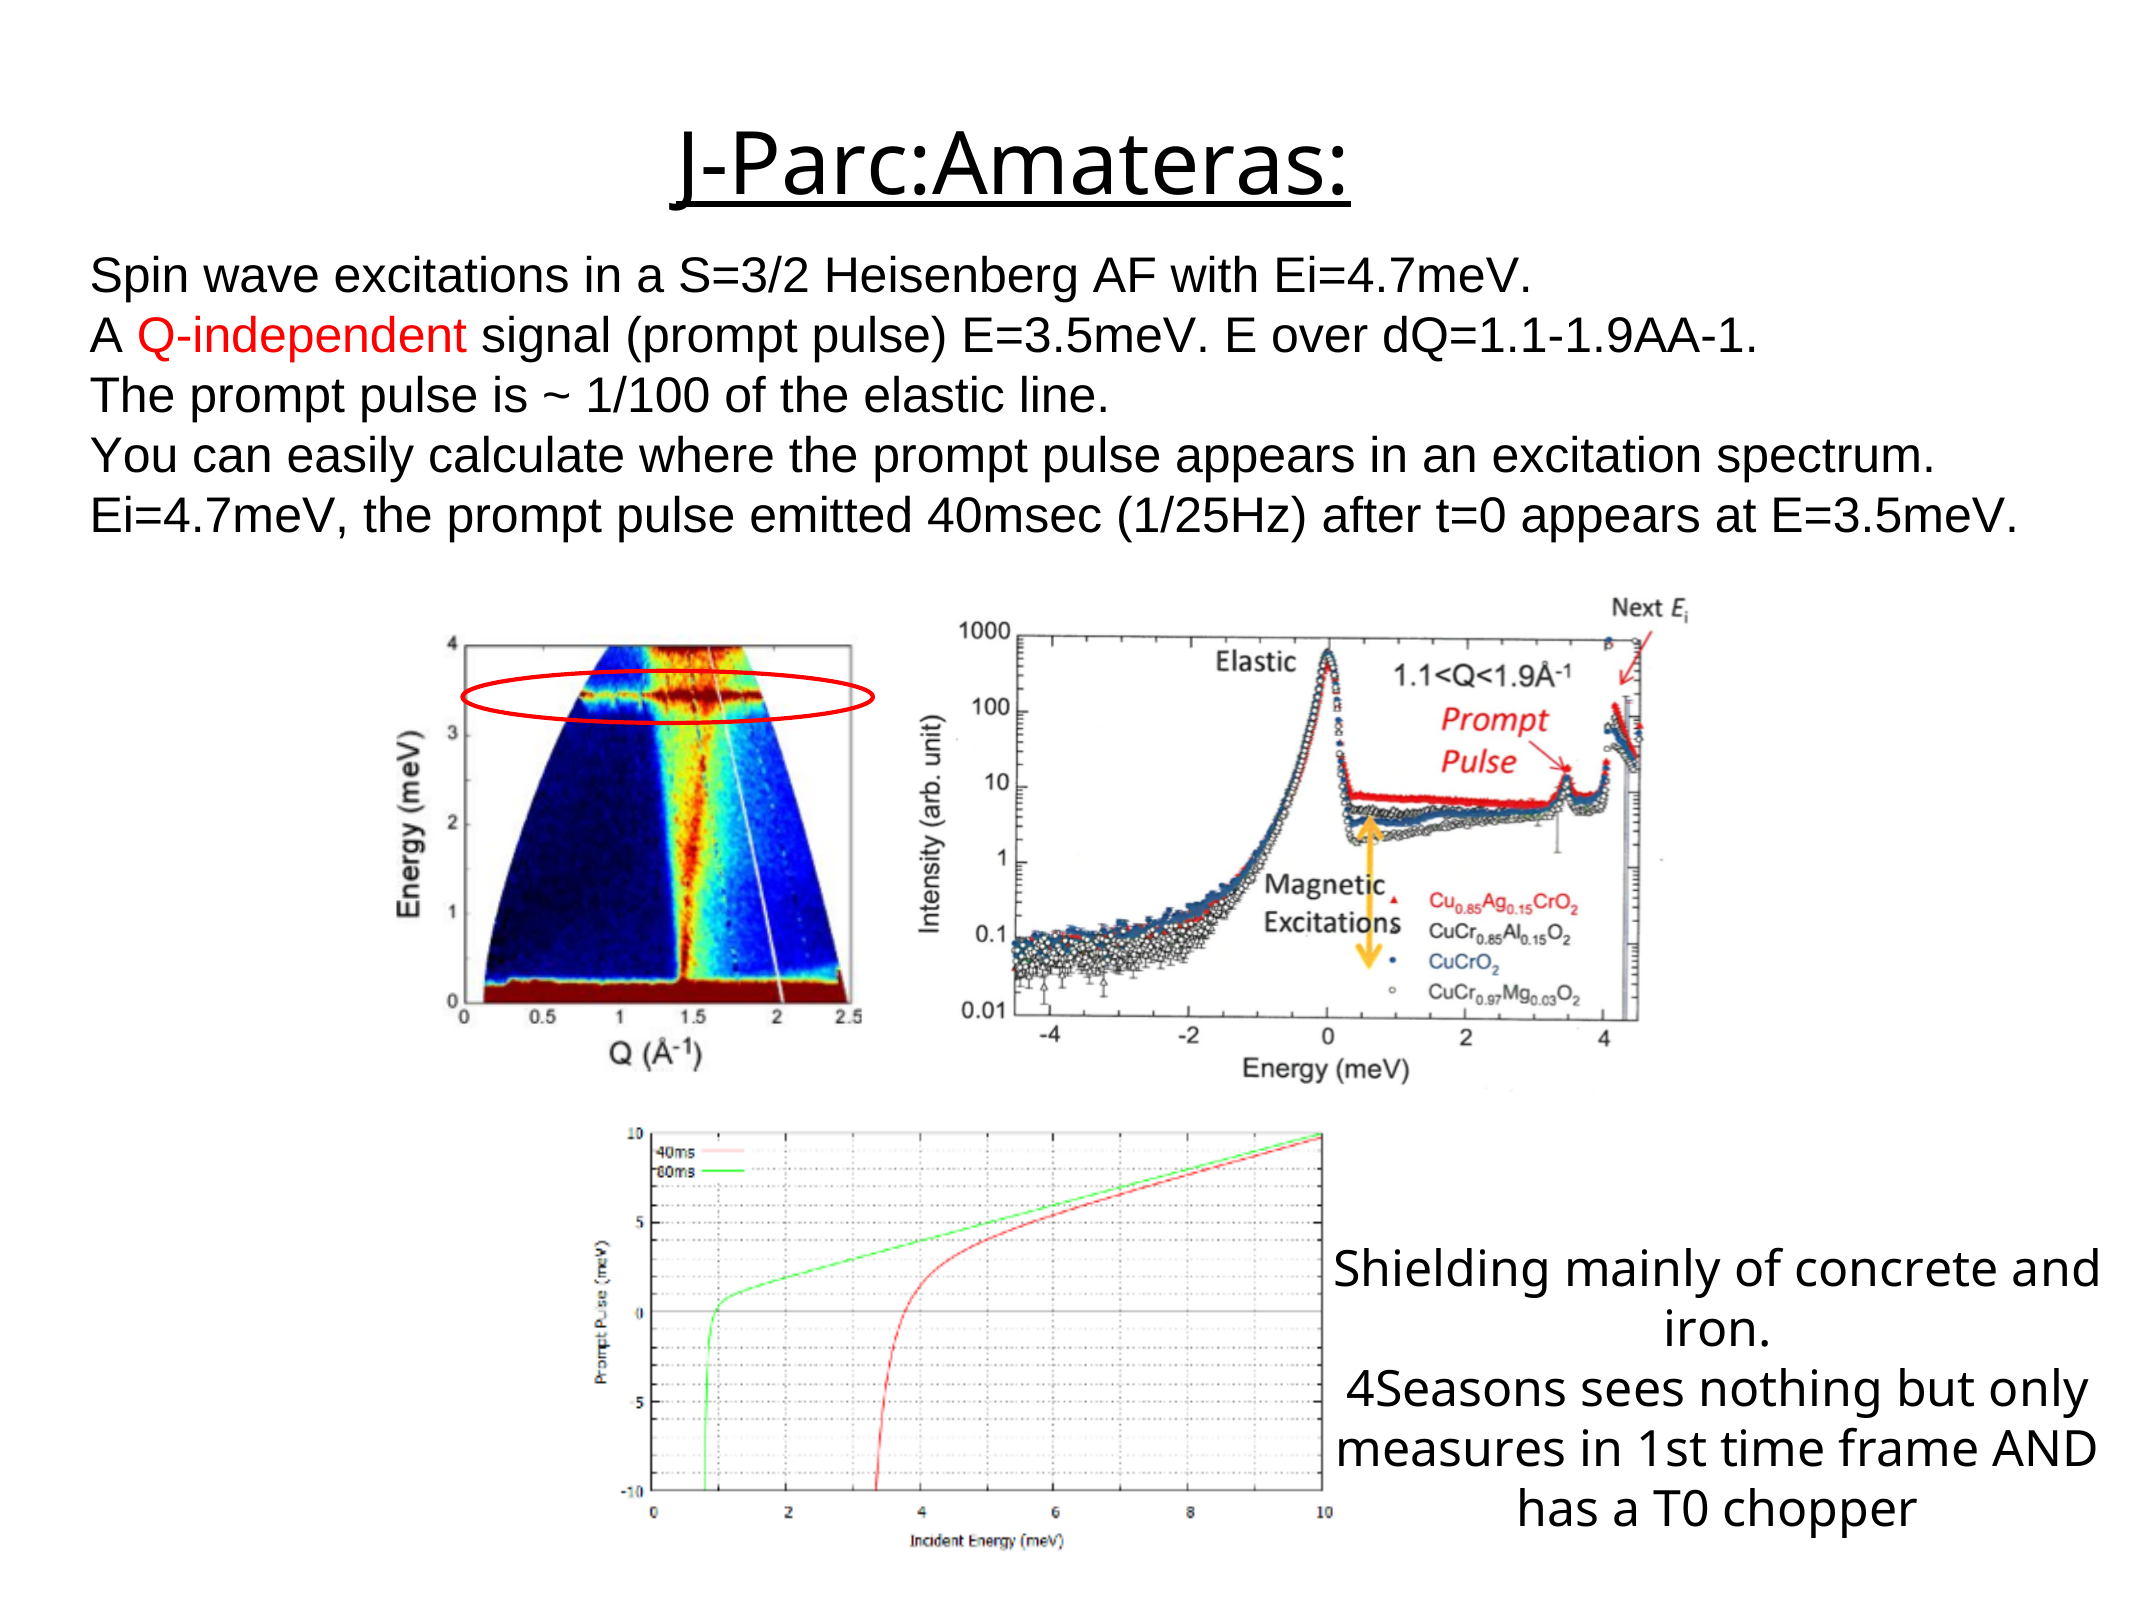

J-Parc:Amateras:
Spin wave excitations in a S=3/2 Heisenberg AF with Ei=4.7meV.
A Q-independent signal (prompt pulse) E=3.5meV. E over dQ=1.1-1.9AA-1.
The prompt pulse is ~ 1/100 of the elastic line.
You can easily calculate where the prompt pulse appears in an excitation spectrum.
Ei=4.7meV, the prompt pulse emitted 40msec (1/25Hz) after t=0 appears at E=3.5meV.
Shielding mainly of concrete and iron.
4Seasons sees nothing but only measures in 1st time frame AND has a T0 chopper